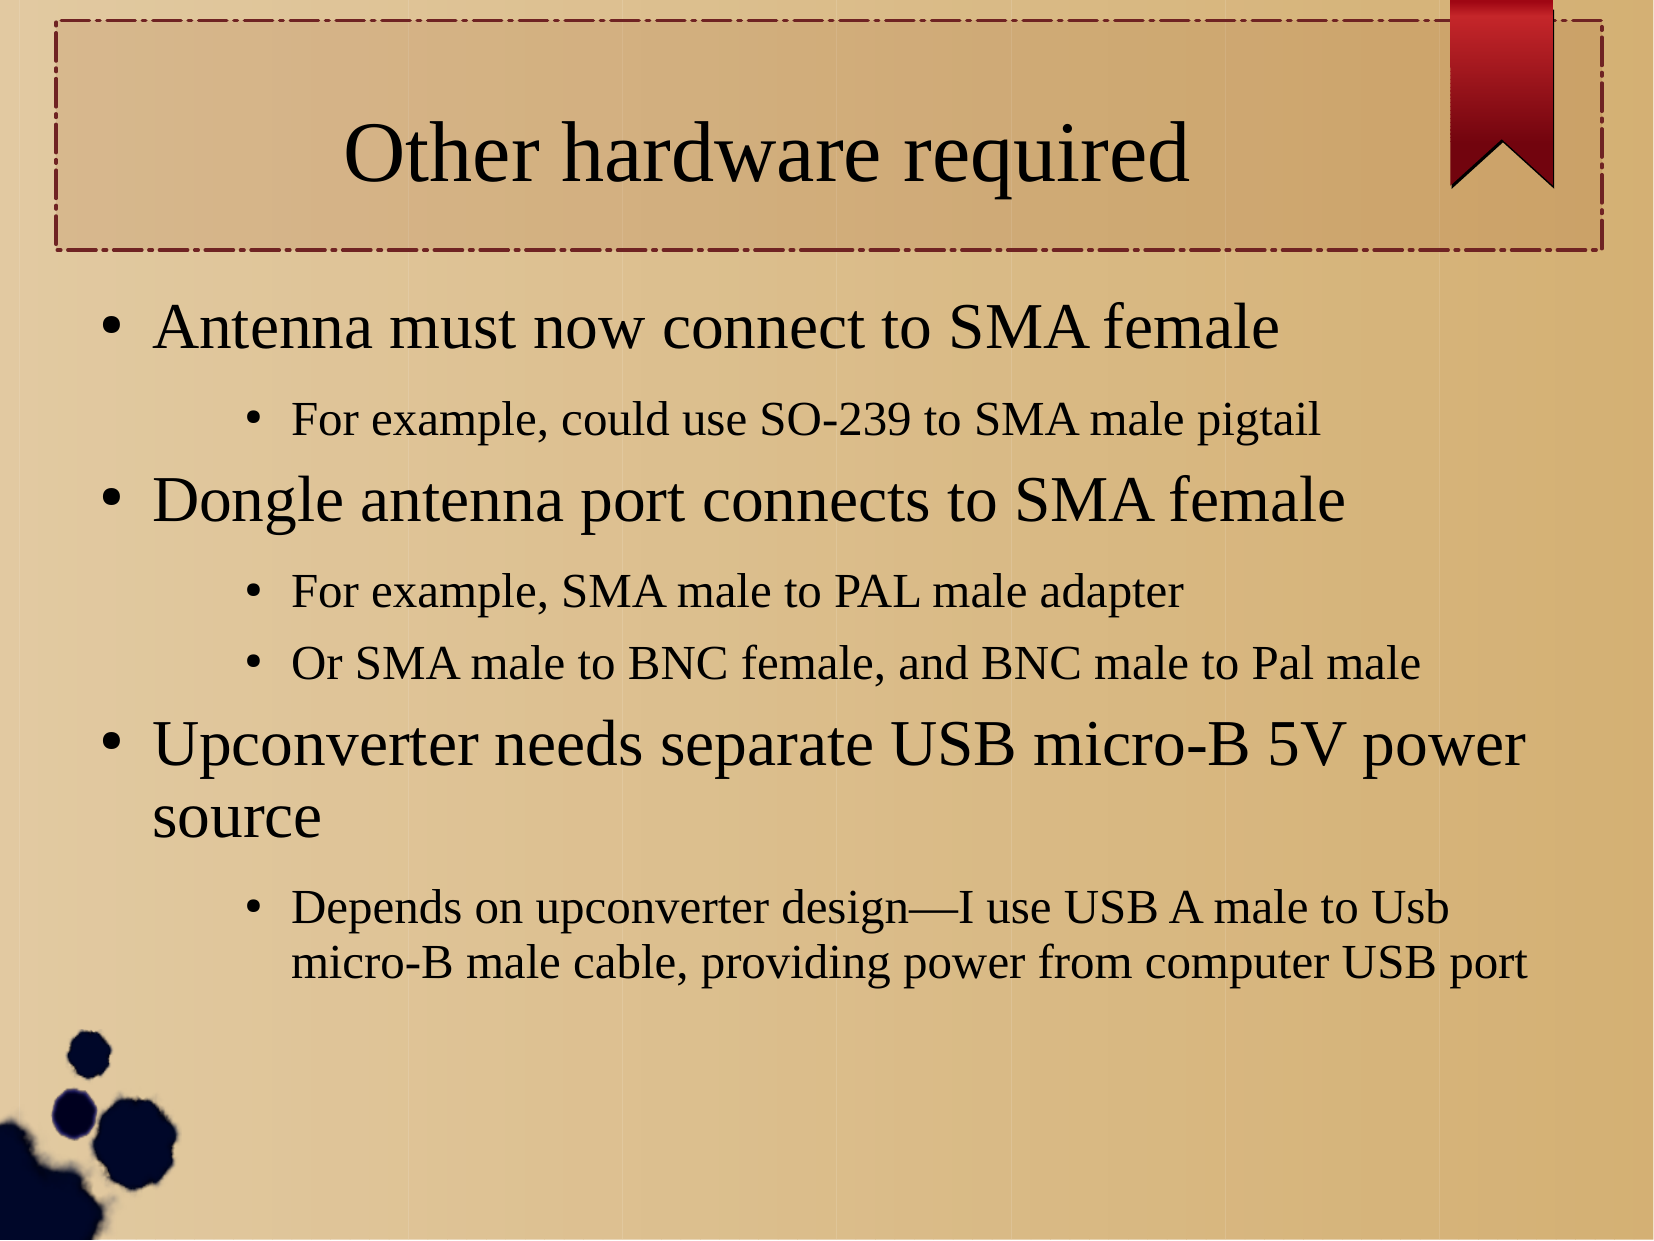

# Other hardware required
Antenna must now connect to SMA female
For example, could use SO-239 to SMA male pigtail
Dongle antenna port connects to SMA female
For example, SMA male to PAL male adapter
Or SMA male to BNC female, and BNC male to Pal male
Upconverter needs separate USB micro-B 5V power source
Depends on upconverter design—I use USB A male to Usb micro-B male cable, providing power from computer USB port